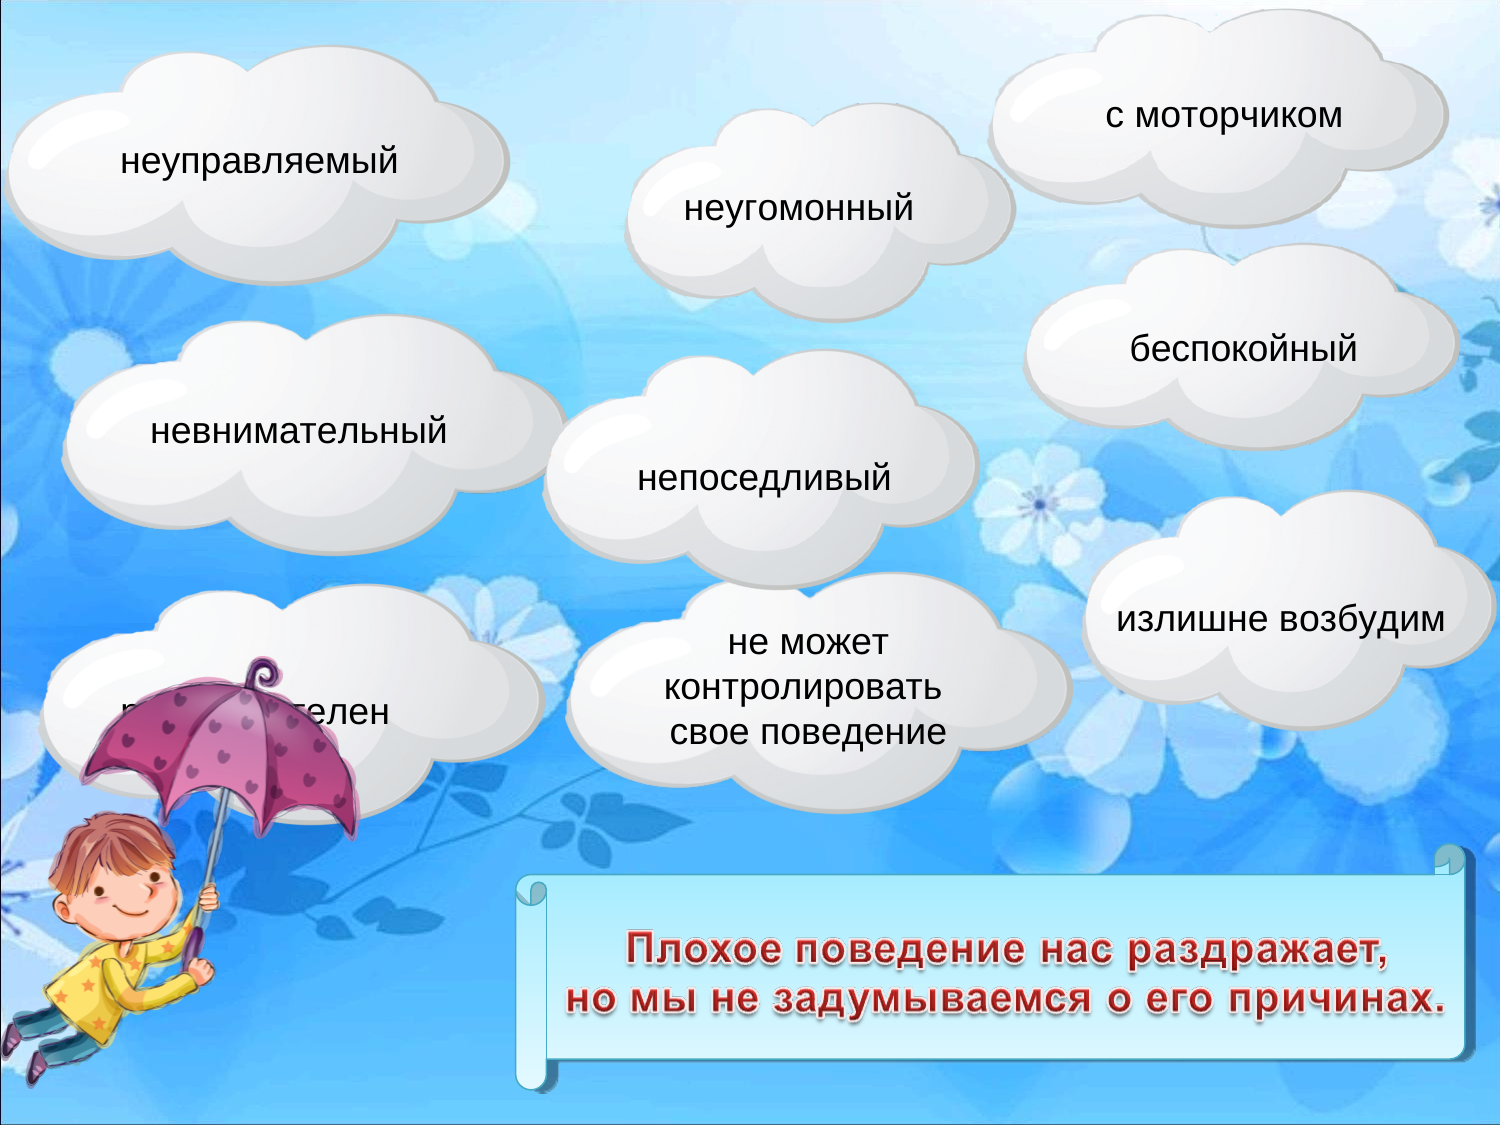

с моторчиком
неуправляемый
неугомонный
беспокойный
невнимательный
непоседливый
излишне возбудим
не может контролировать
свое поведение
раздражителен